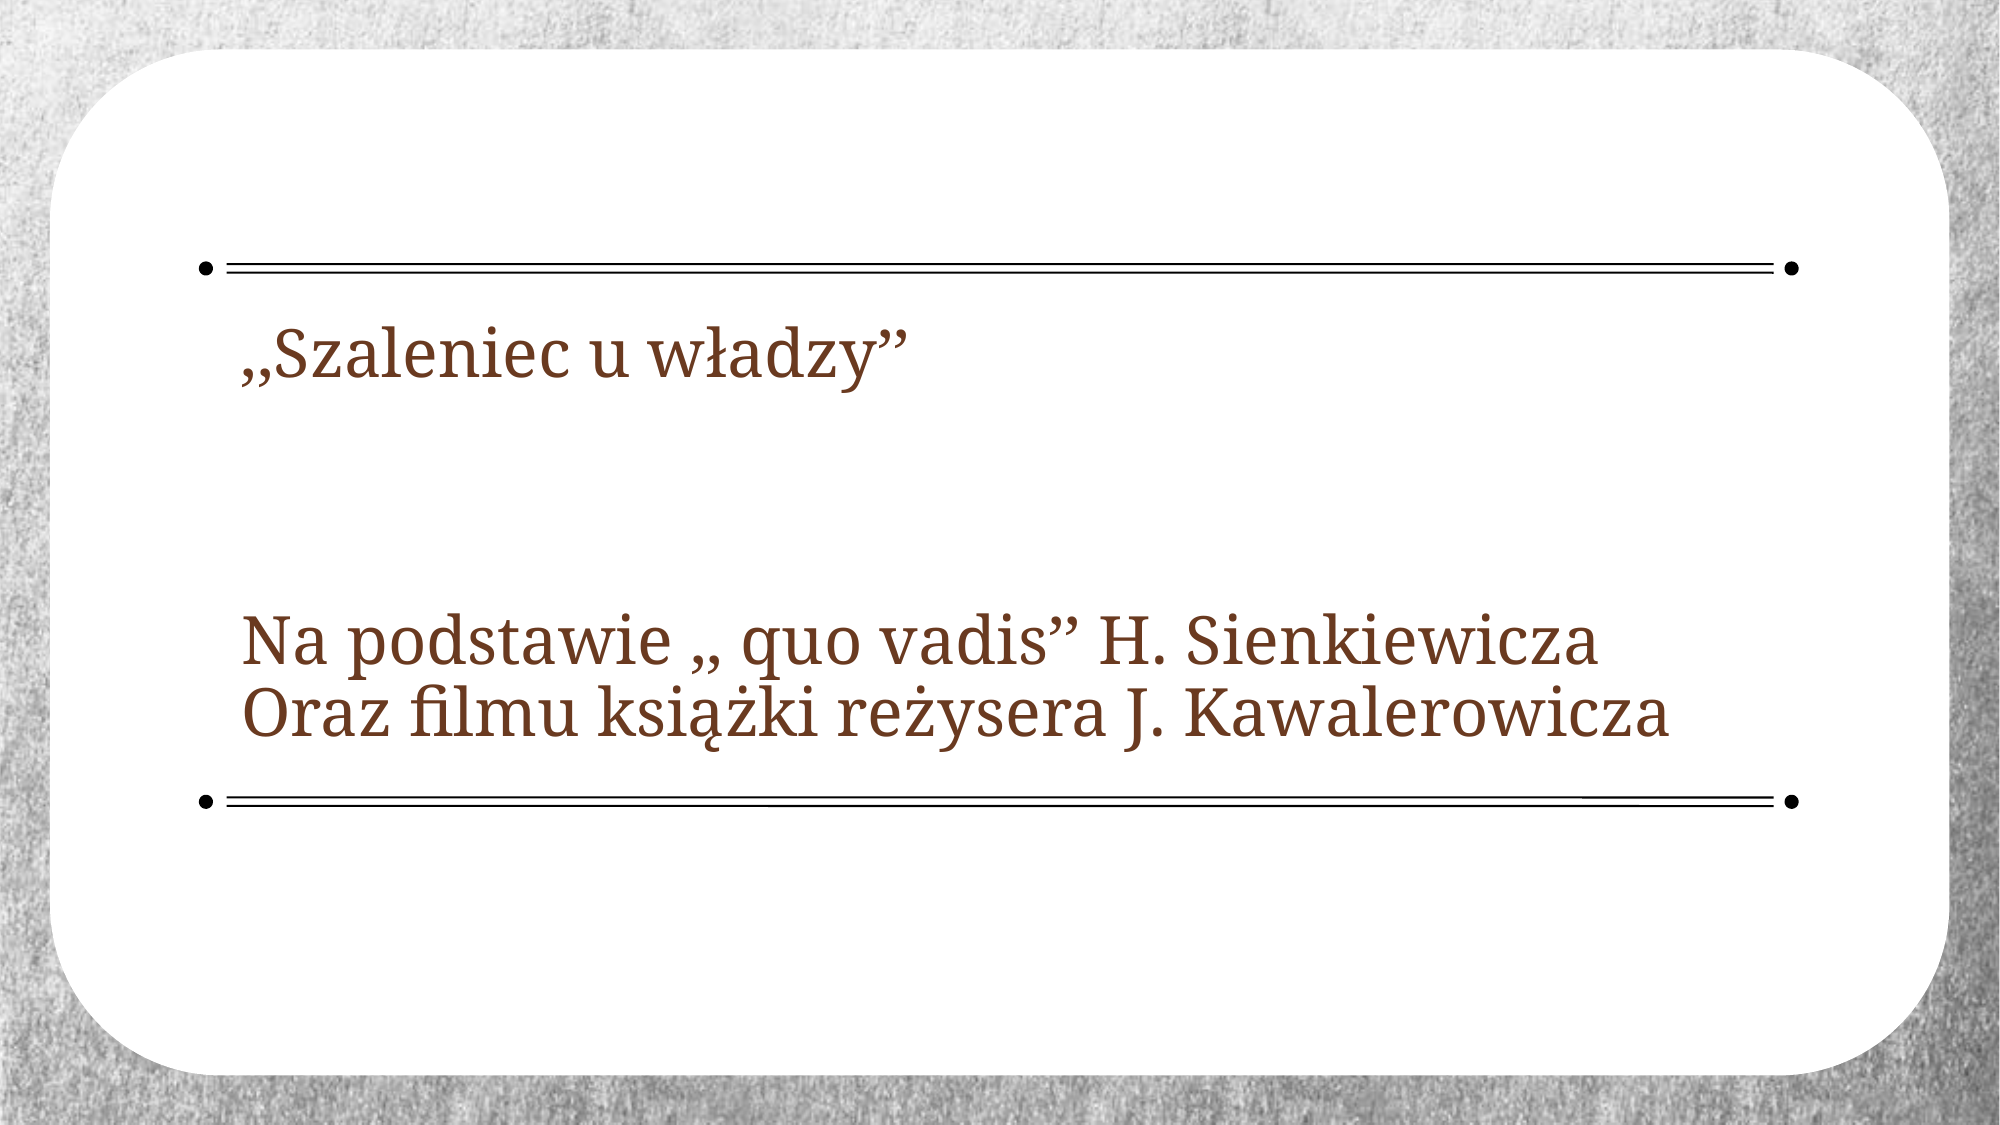

# ,,Szaleniec u władzy’’
Na podstawie ,, quo vadis’’ H. Sienkiewicza
Oraz filmu książki reżysera J. Kawalerowicza